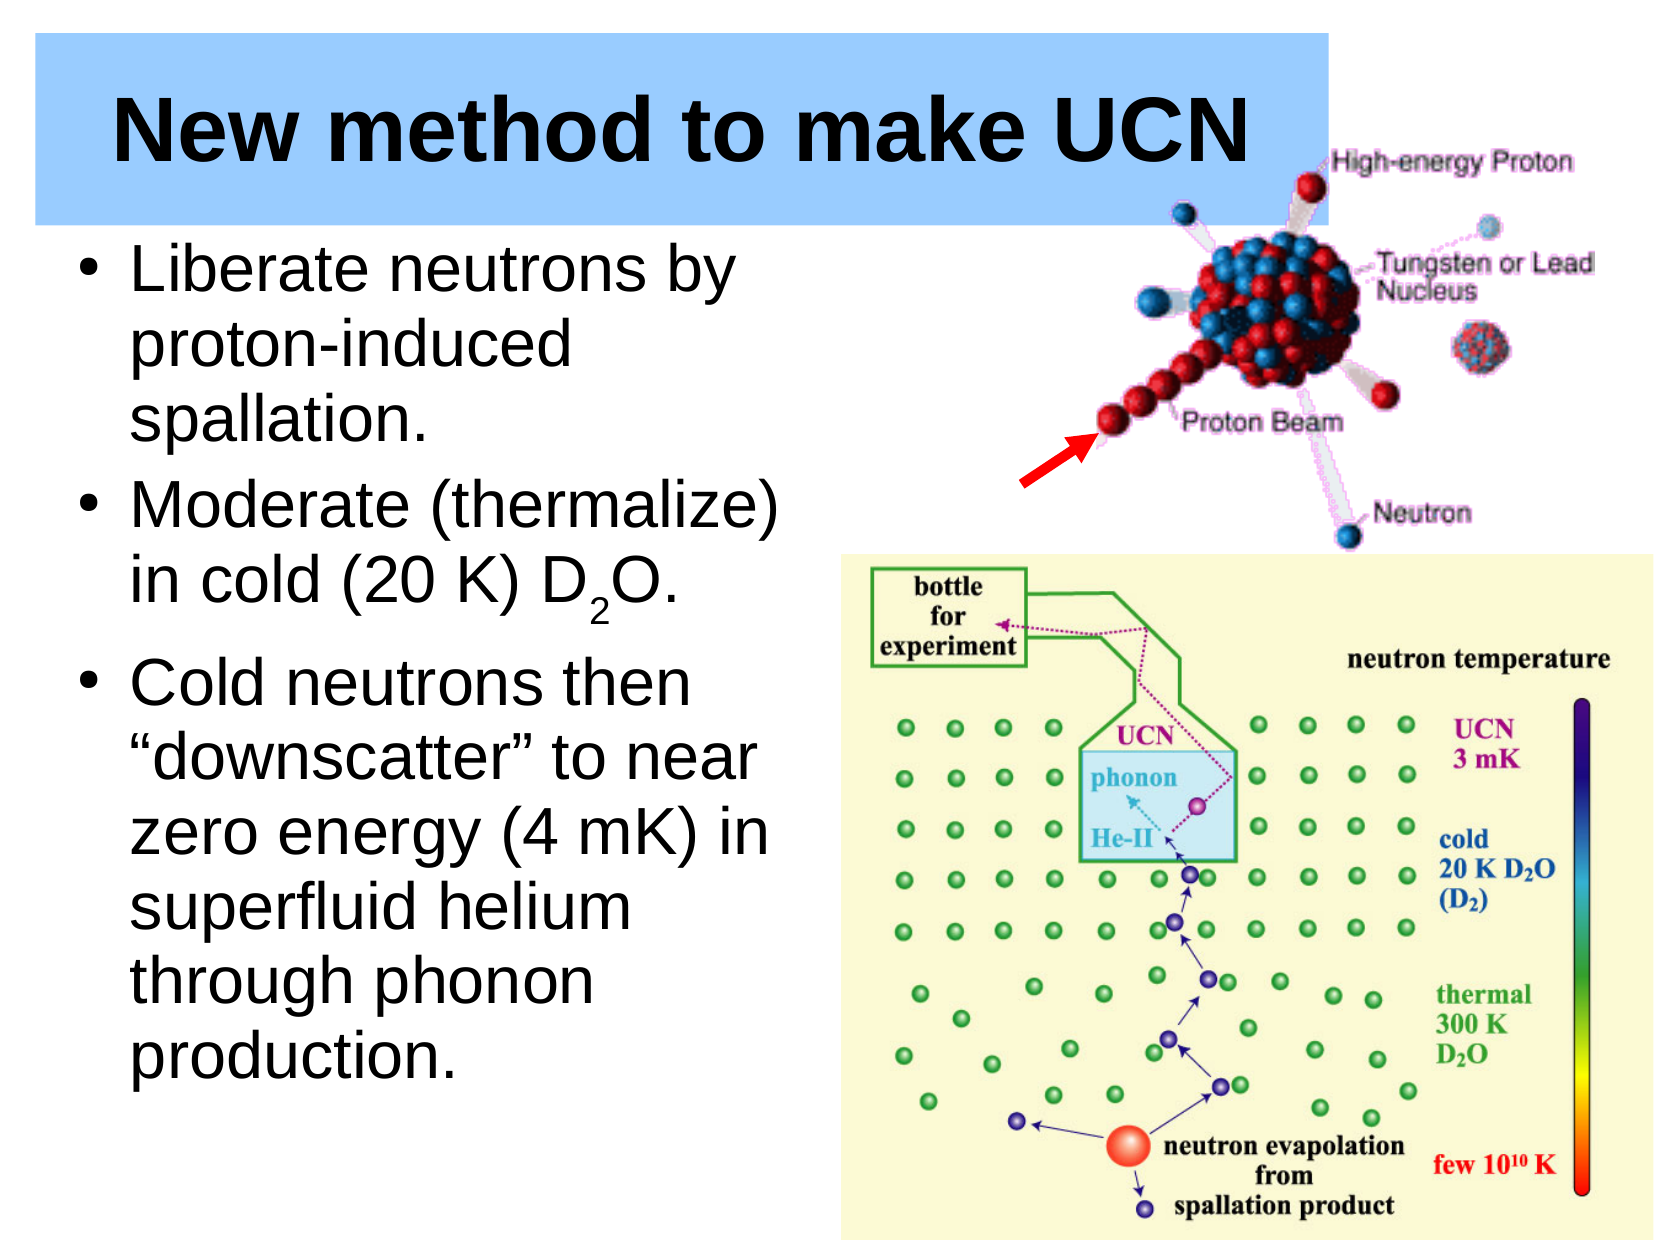

# New method to make UCN
Liberate neutrons by proton-induced spallation.
Moderate (thermalize) in cold (20 K) D2O.
Cold neutrons then “downscatter” to near zero energy (4 mK) in superfluid helium through phonon production.